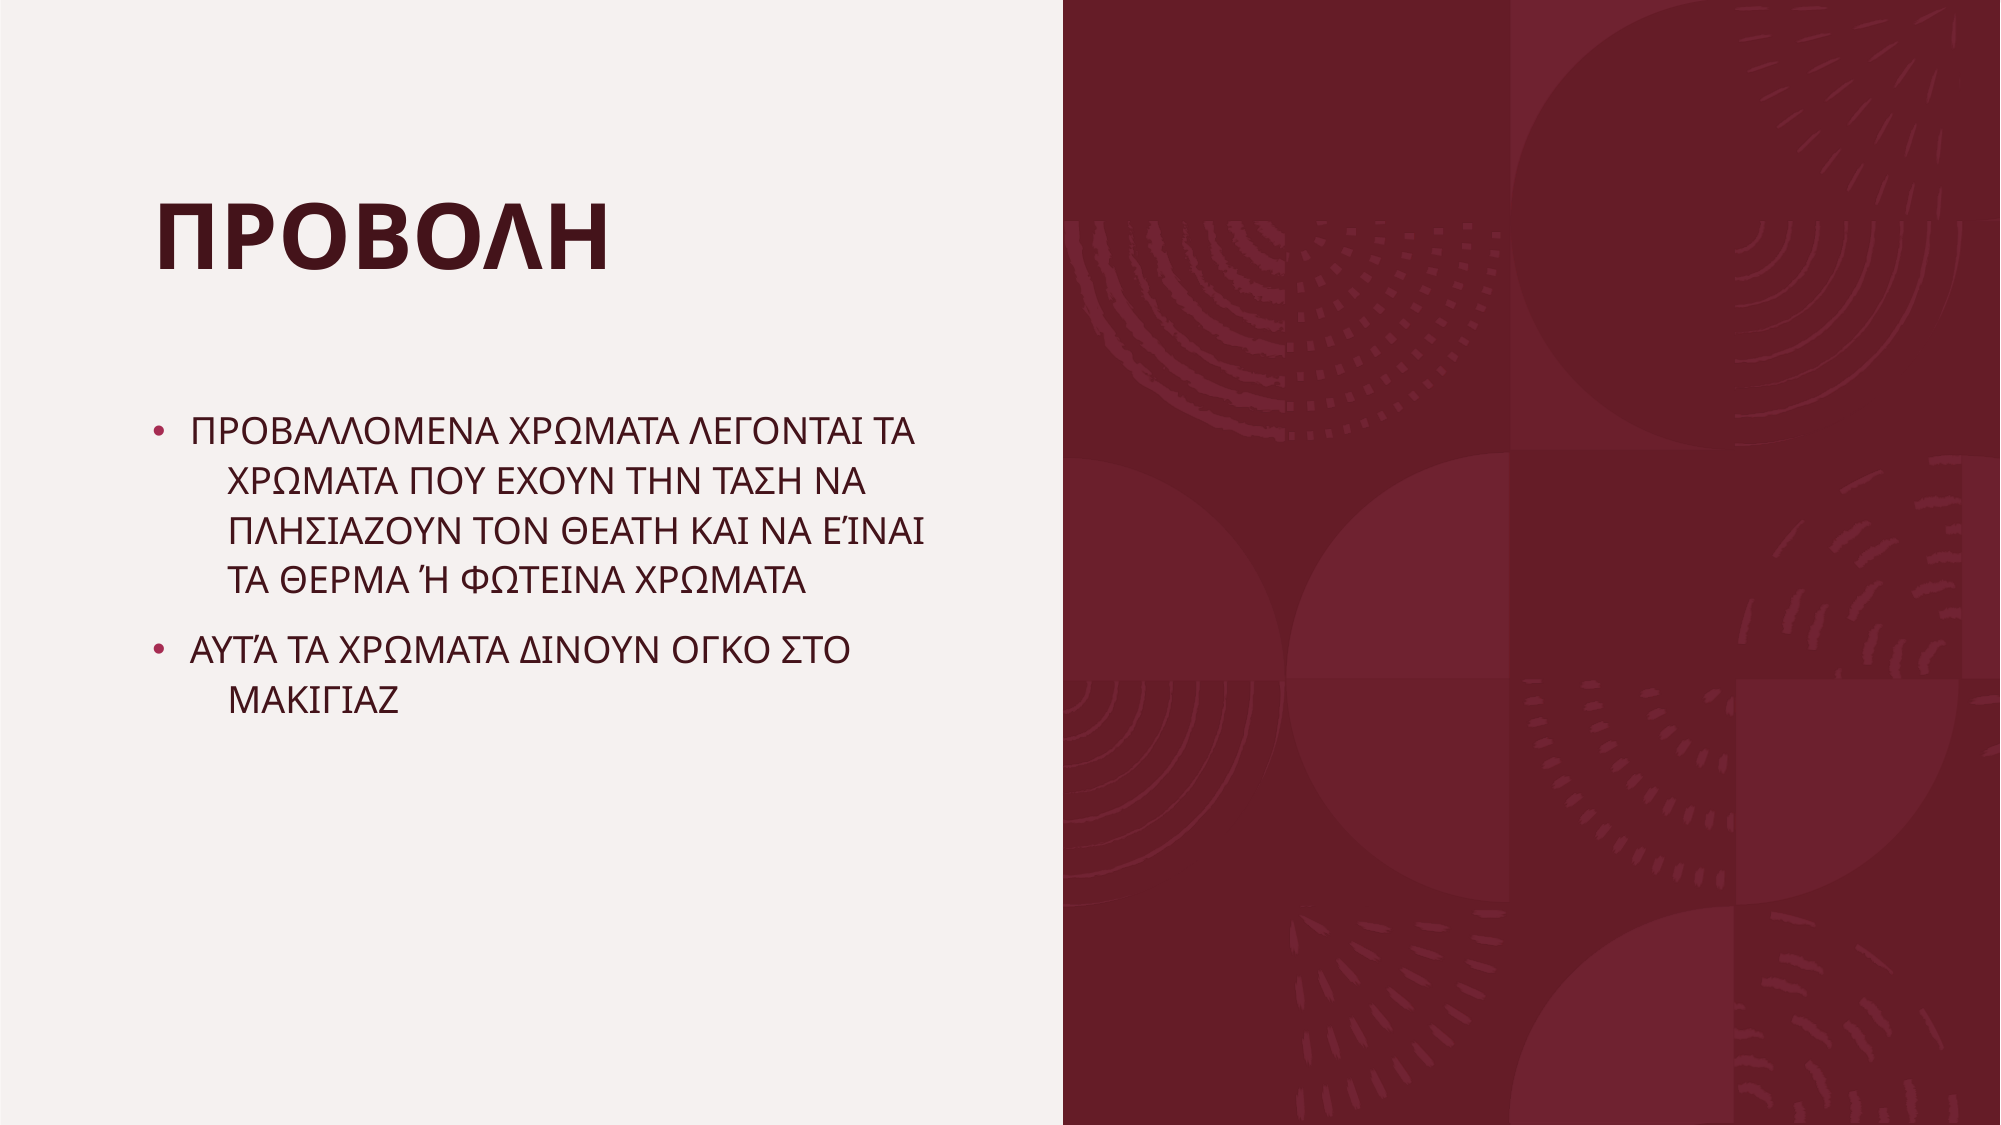

# ΠΡΟΒΟΛΗ
ΠΡΟΒΑΛΛΟΜΕΝΑ ΧΡΩΜΑΤΑ ΛΕΓΟΝΤΑΙ ΤΑ ΧΡΩΜΑΤΑ ΠΟΥ ΕΧΟΥΝ ΤΗΝ ΤΑΣΗ ΝΑ ΠΛΗΣΙΑΖΟΥΝ ΤΟΝ ΘΕΑΤΗ ΚΑΙ ΝΑ ΕΊΝΑΙ ΤΑ ΘΕΡΜΑ Ή ΦΩΤΕΙΝΑ ΧΡΩΜΑΤΑ
ΑΥΤΆ ΤΑ ΧΡΩΜΑΤΑ ΔΙΝΟΥΝ ΟΓΚΟ ΣΤΟ ΜΑΚΙΓΙΑΖ